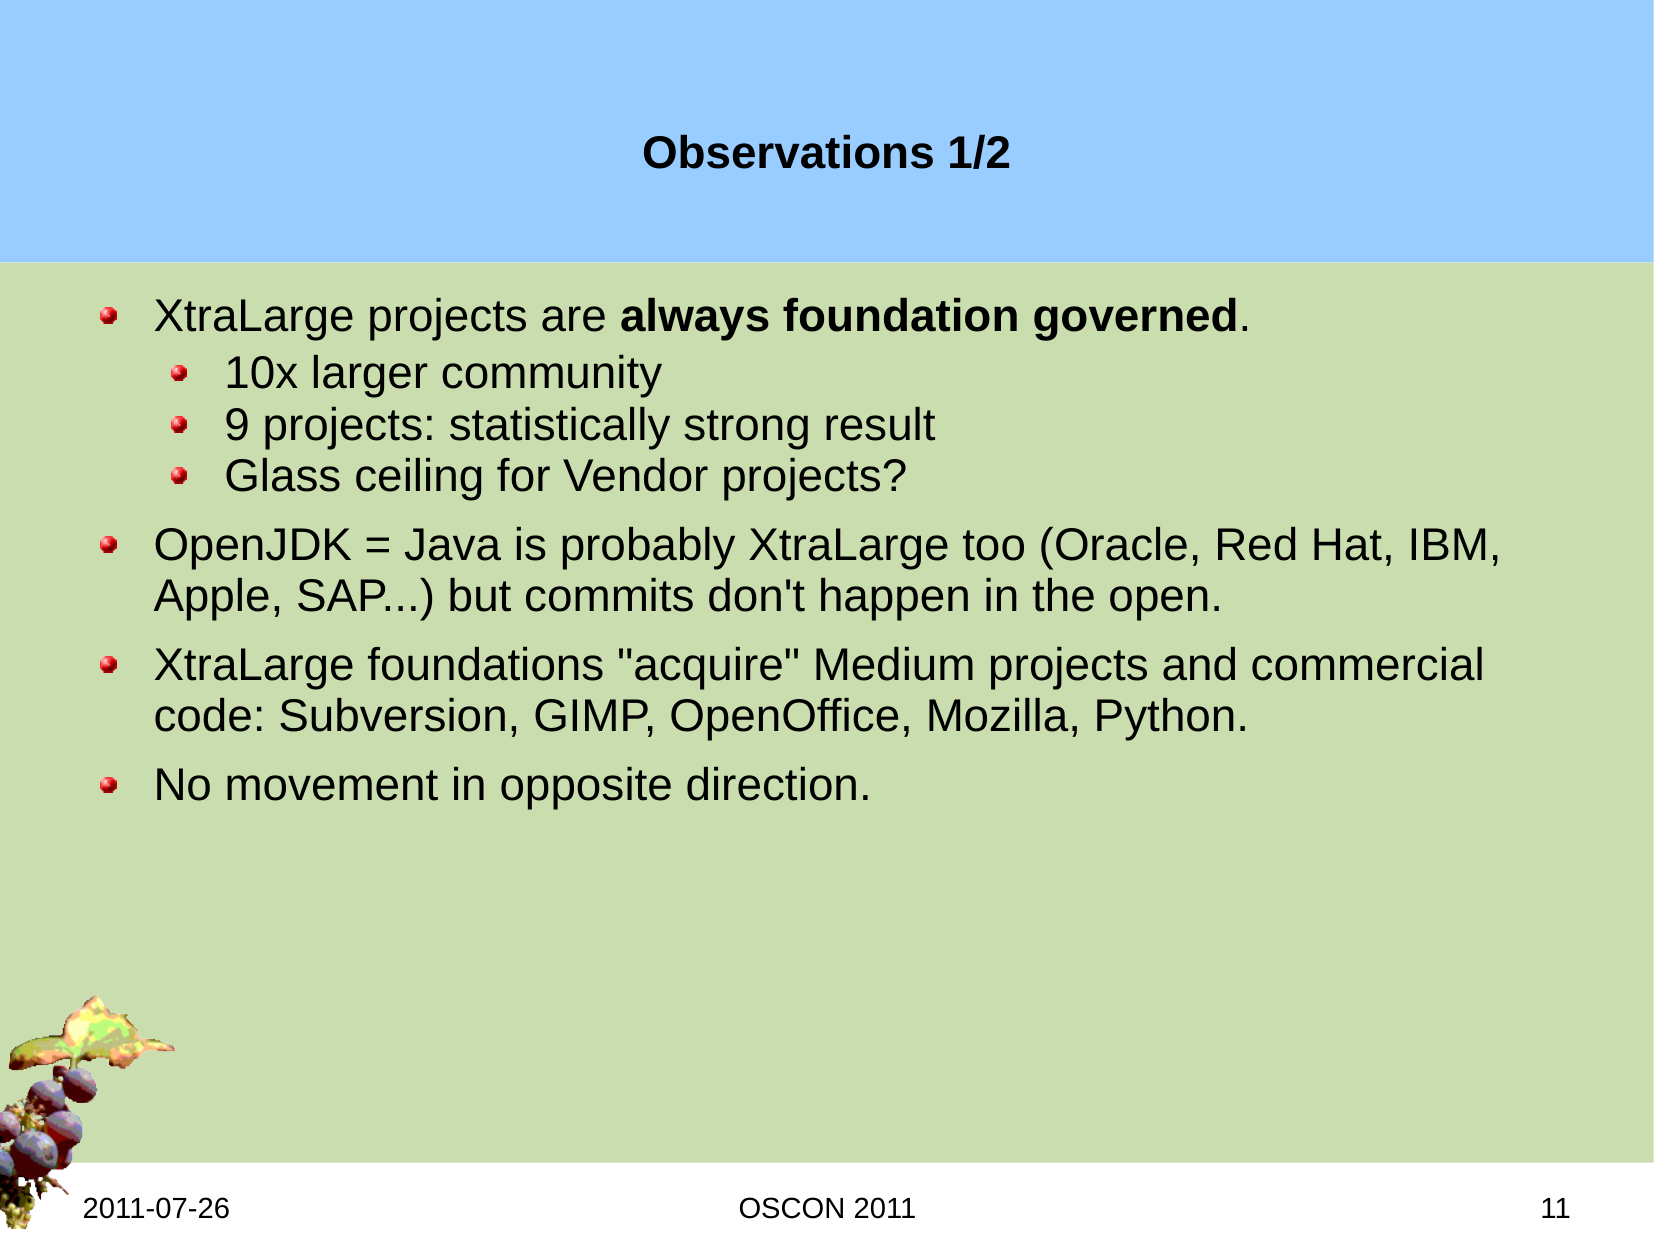

# Observations 1/2
XtraLarge projects are always foundation governed.
10x larger community
9 projects: statistically strong result
Glass ceiling for Vendor projects?
OpenJDK = Java is probably XtraLarge too (Oracle, Red Hat, IBM, Apple, SAP...) but commits don't happen in the open.
XtraLarge foundations "acquire" Medium projects and commercial code: Subversion, GIMP, OpenOffice, Mozilla, Python.
No movement in opposite direction.
2011-07-26
OSCON 2011
11